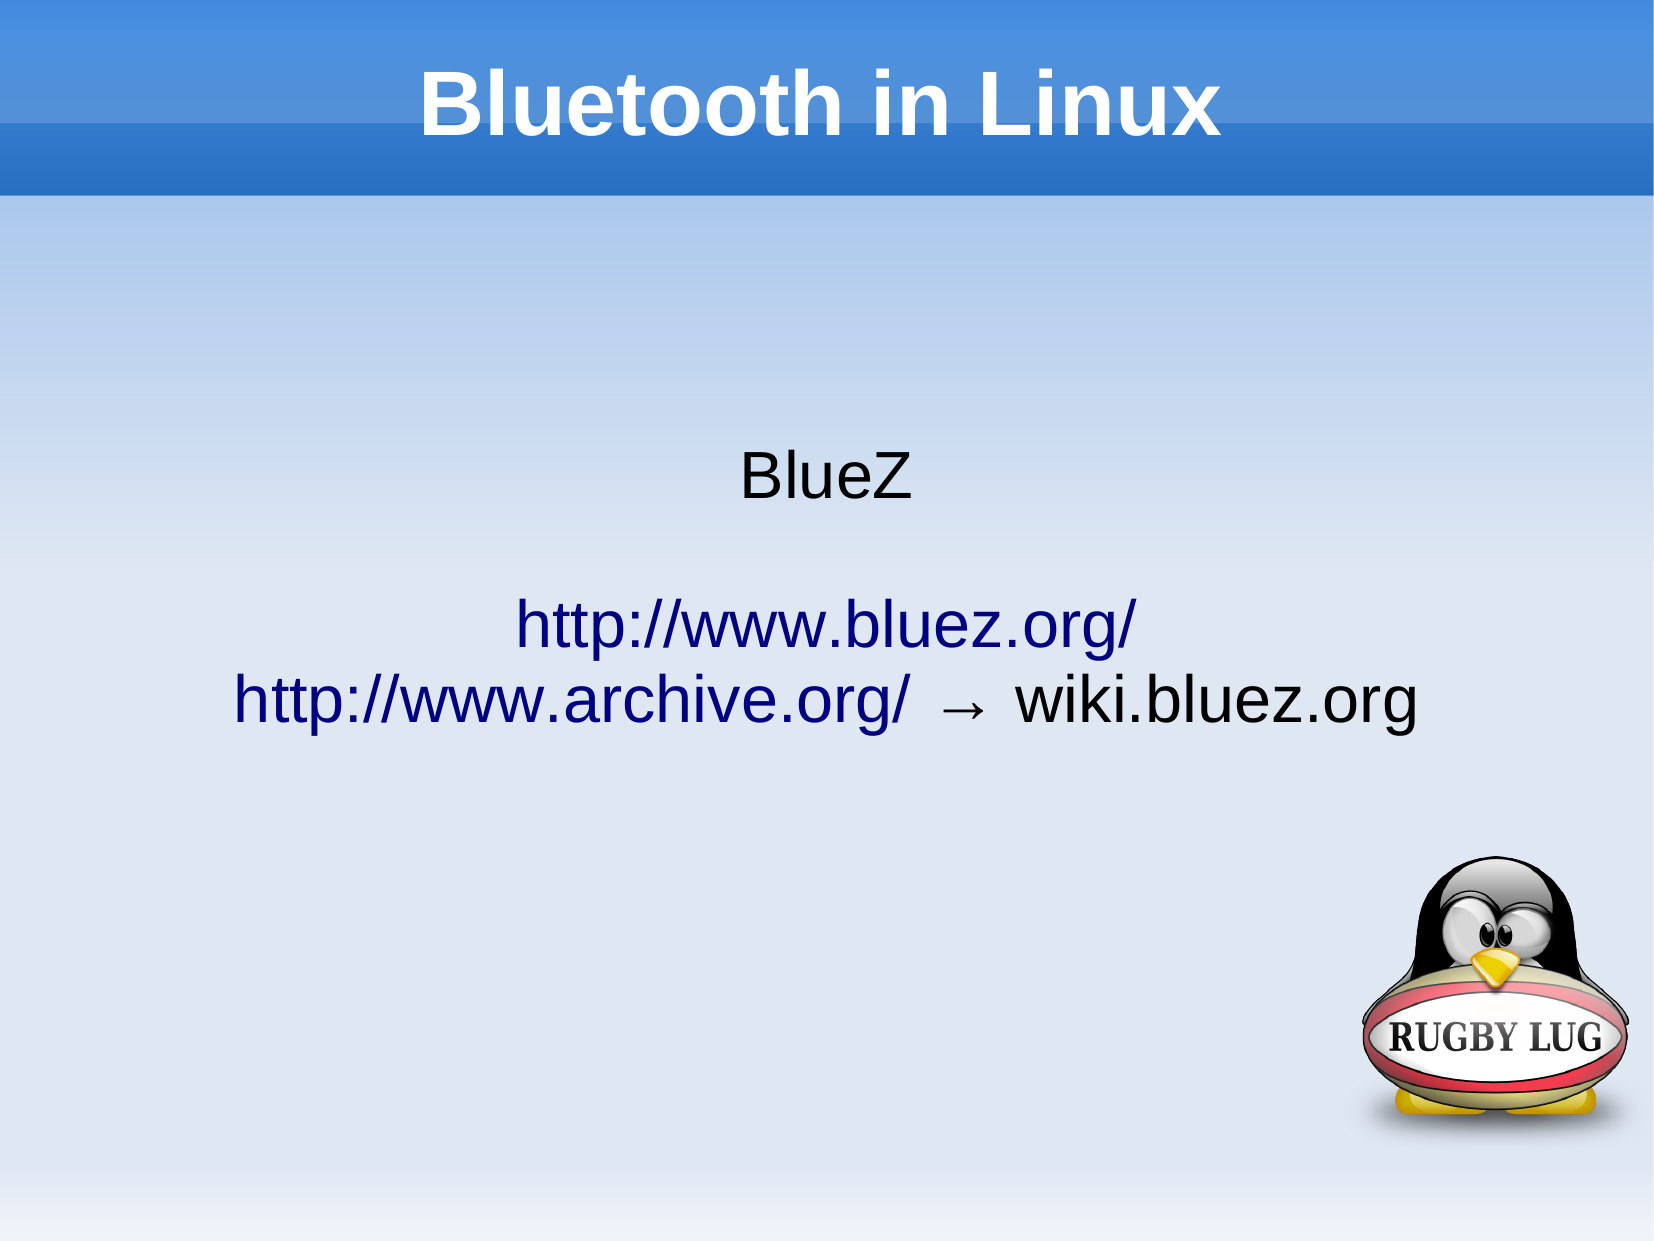

# Bluetooth in Linux
BlueZ
http://www.bluez.org/
http://www.archive.org/ → wiki.bluez.org